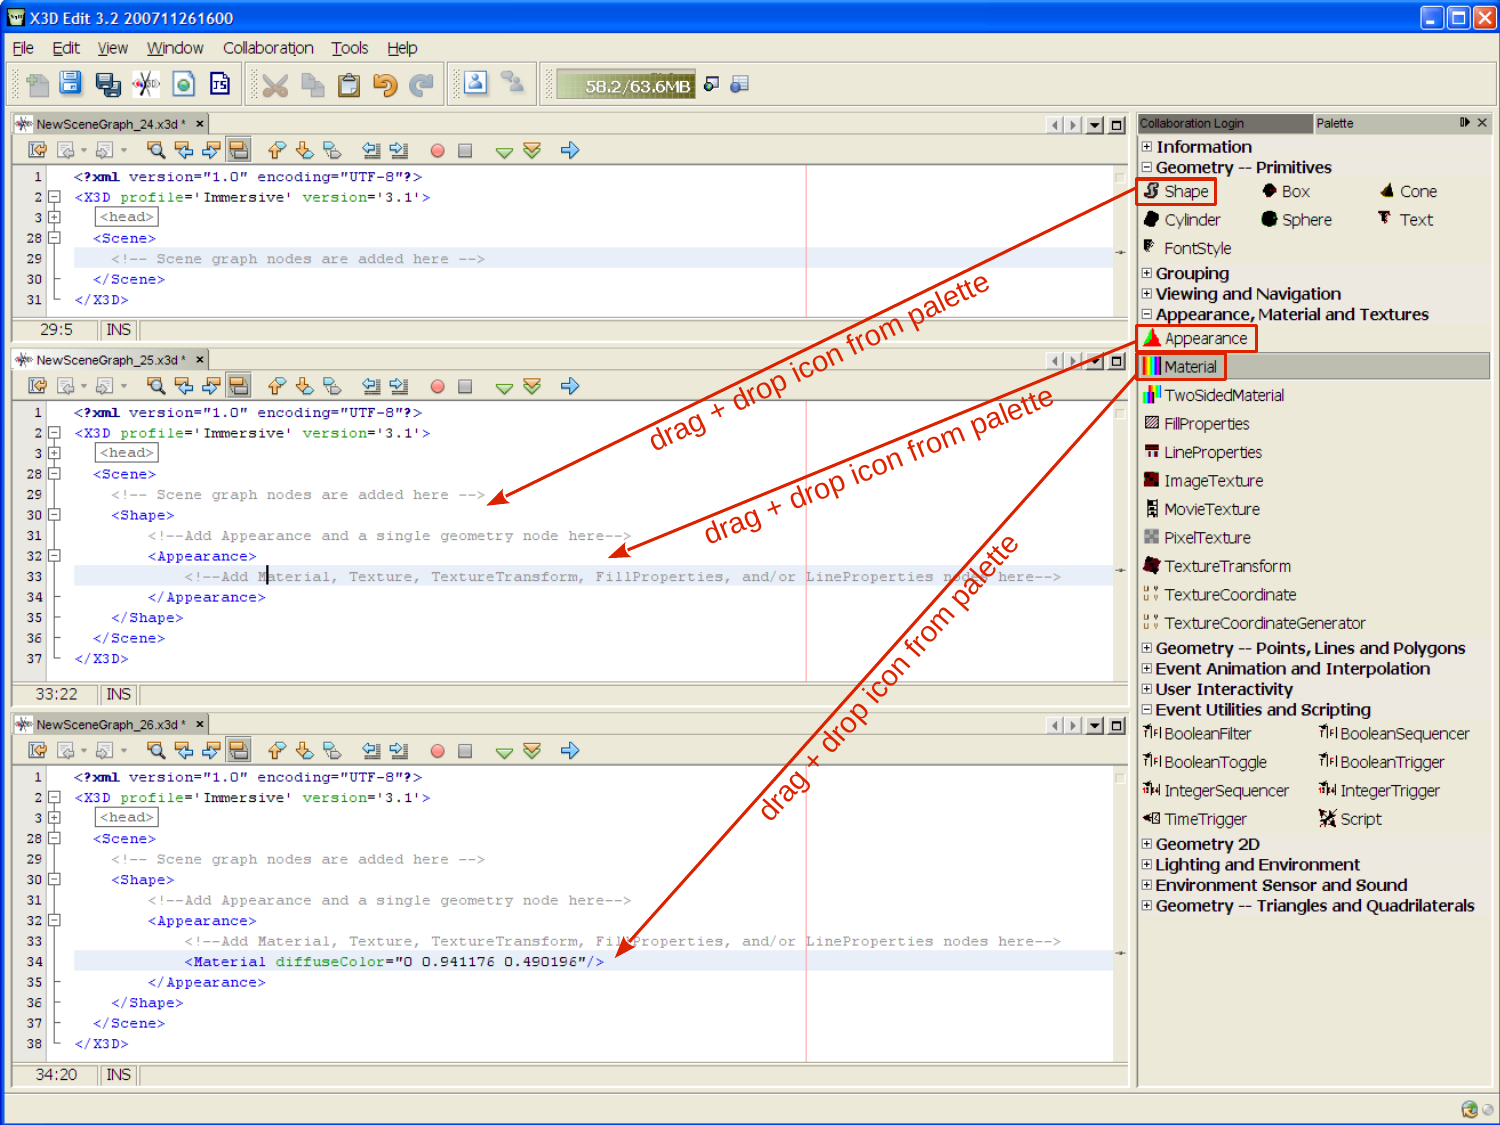

# Appearance node and X3D-Edit palette
drag + drop icon from palette
drag + drop icon from palette
drag + drop icon from palette